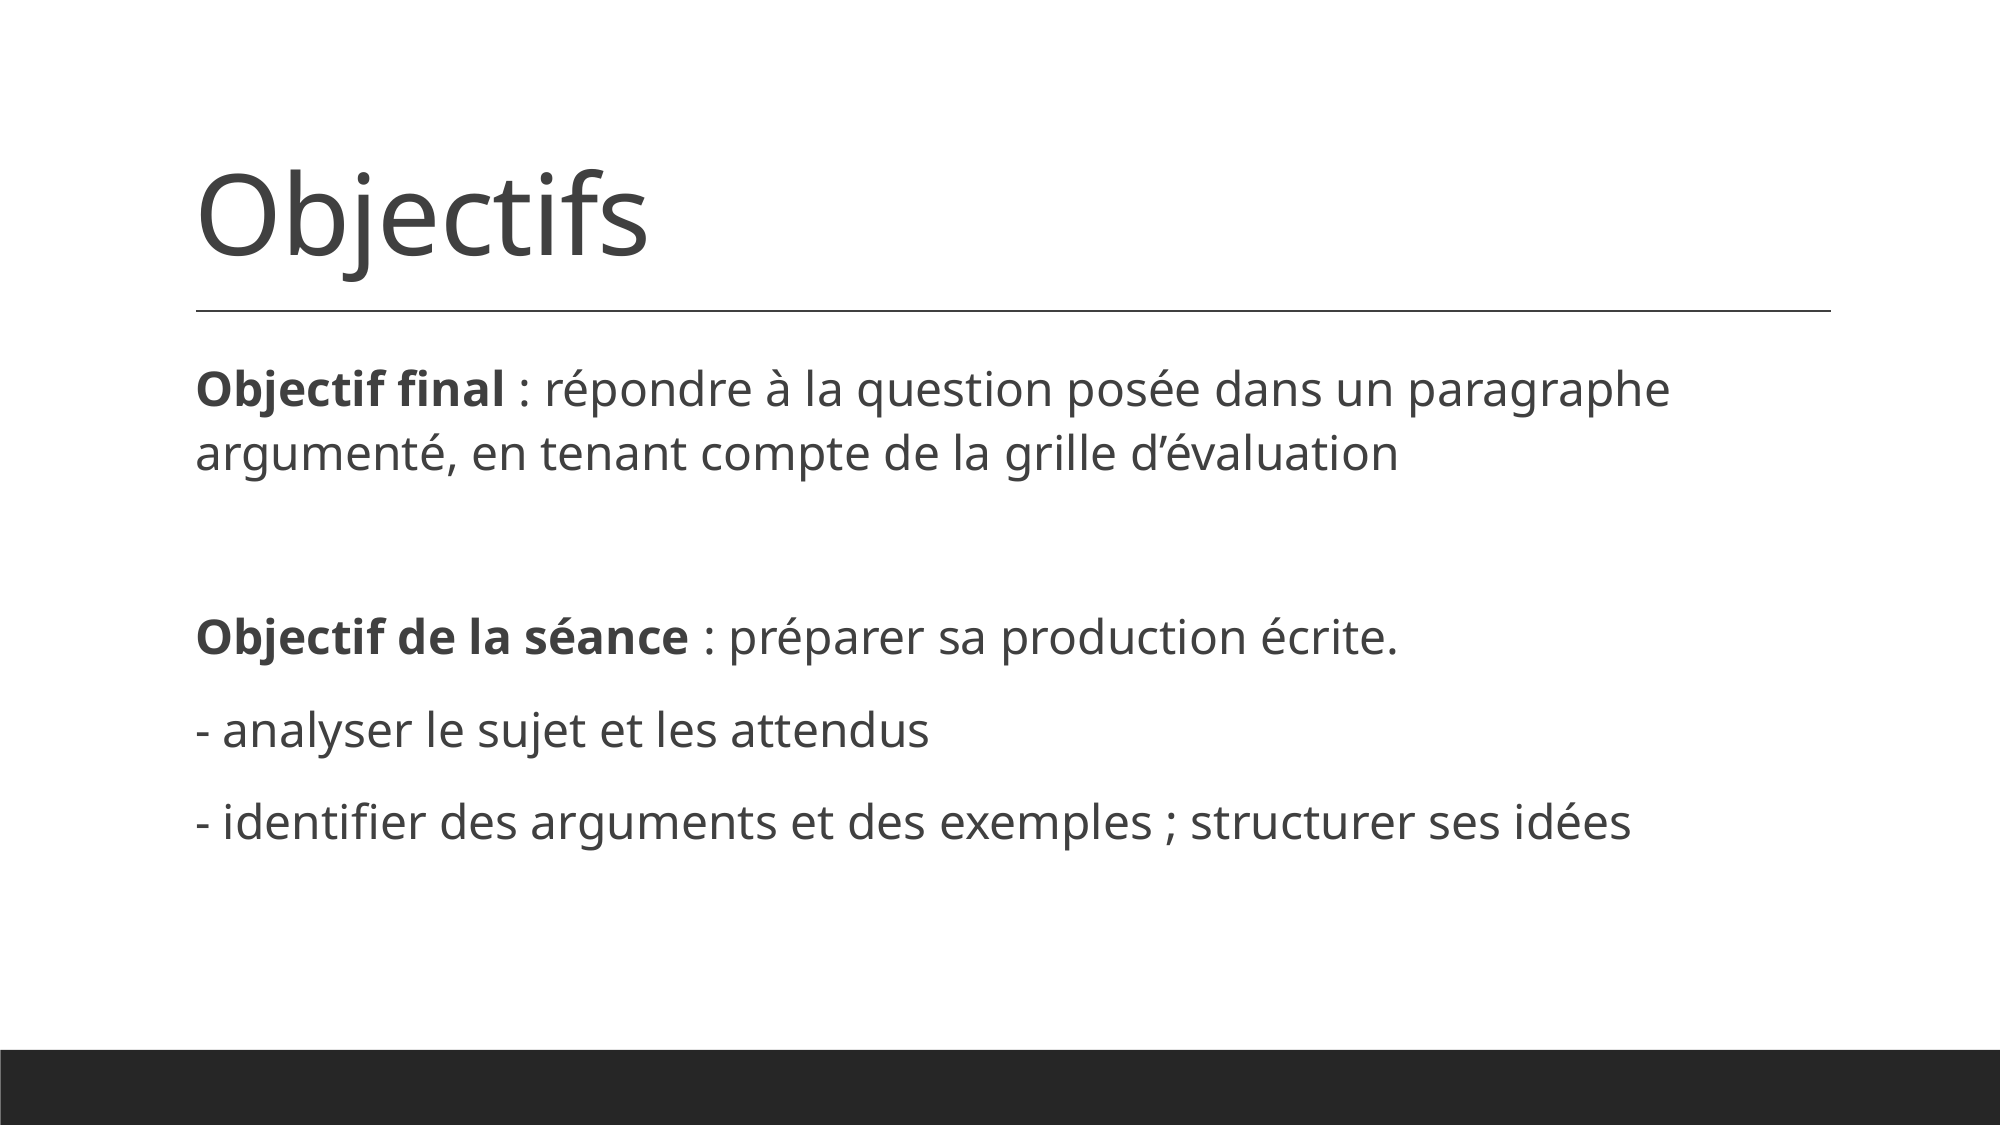

Objectifs
Objectif final : répondre à la question posée dans un paragraphe argumenté, en tenant compte de la grille d’évaluation
Objectif de la séance : préparer sa production écrite.
- analyser le sujet et les attendus
- identifier des arguments et des exemples ; structurer ses idées